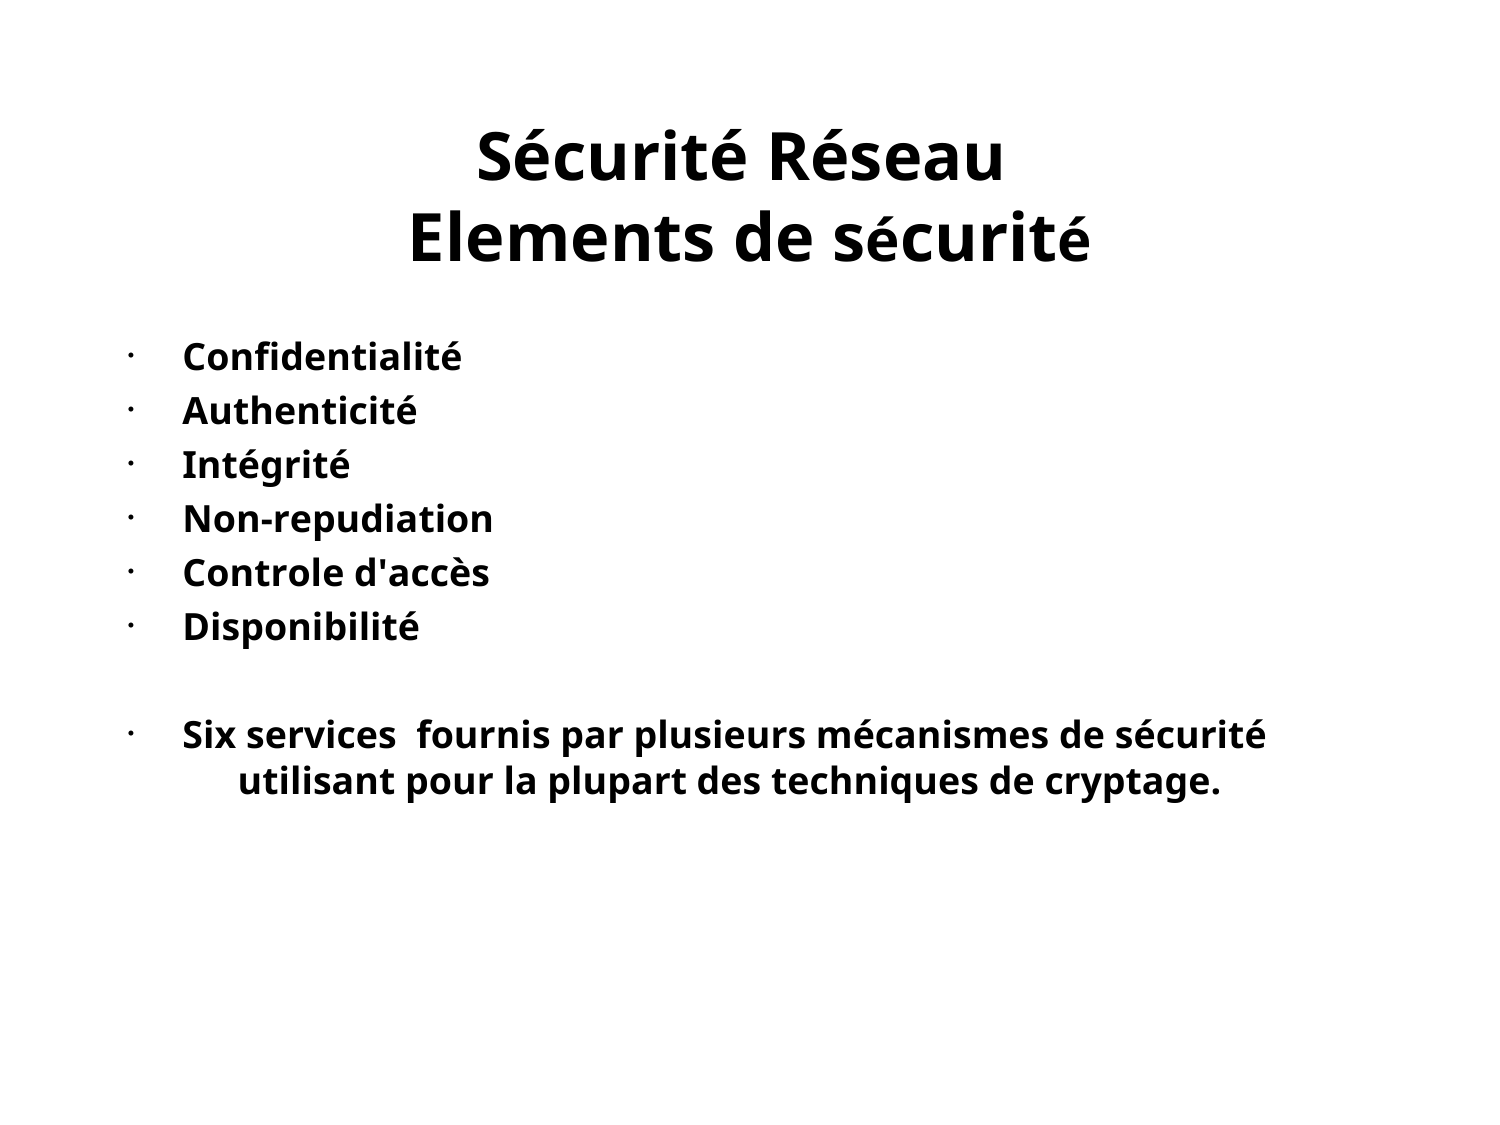

# Sécurité Réseau Elements de sécurité
Confidentialité
Authenticité
Intégrité
Non-repudiation
Controle d'accès
Disponibilité
Six services fournis par plusieurs mécanismes de sécurité utilisant pour la plupart des techniques de cryptage.